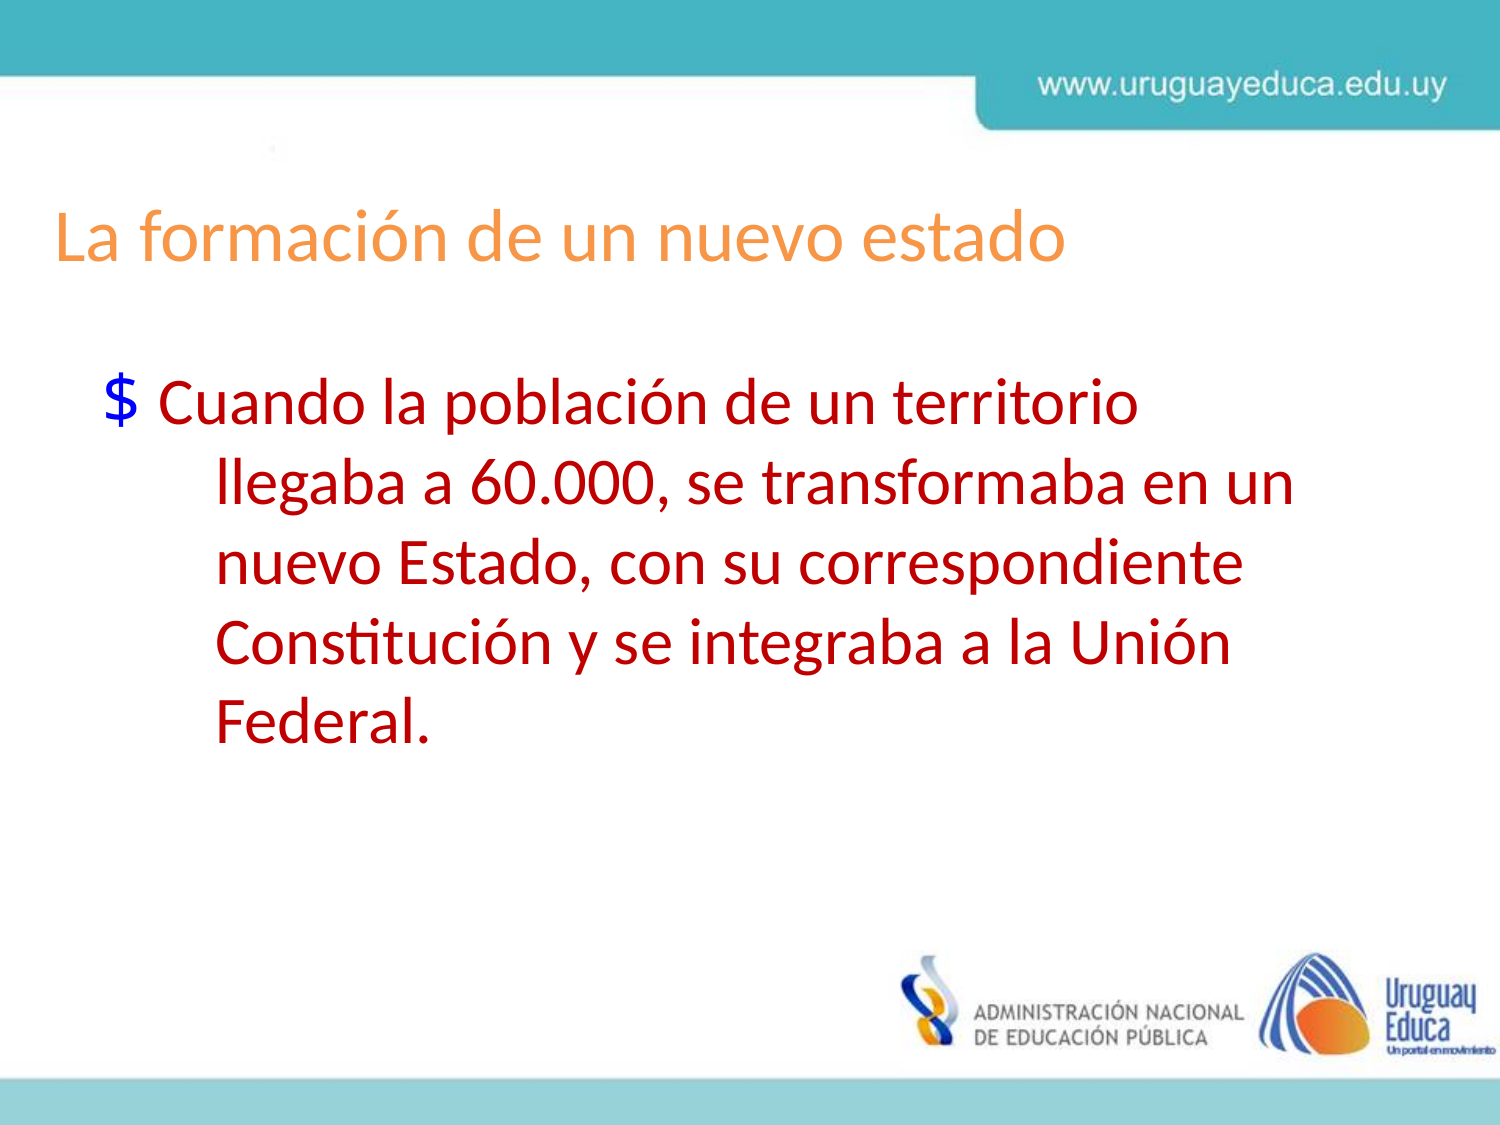

# La formación de un nuevo estado
Cuando la población de un territorio llegaba a 60.000, se transformaba en un nuevo Estado, con su correspondiente Constitución y se integraba a la Unión Federal.